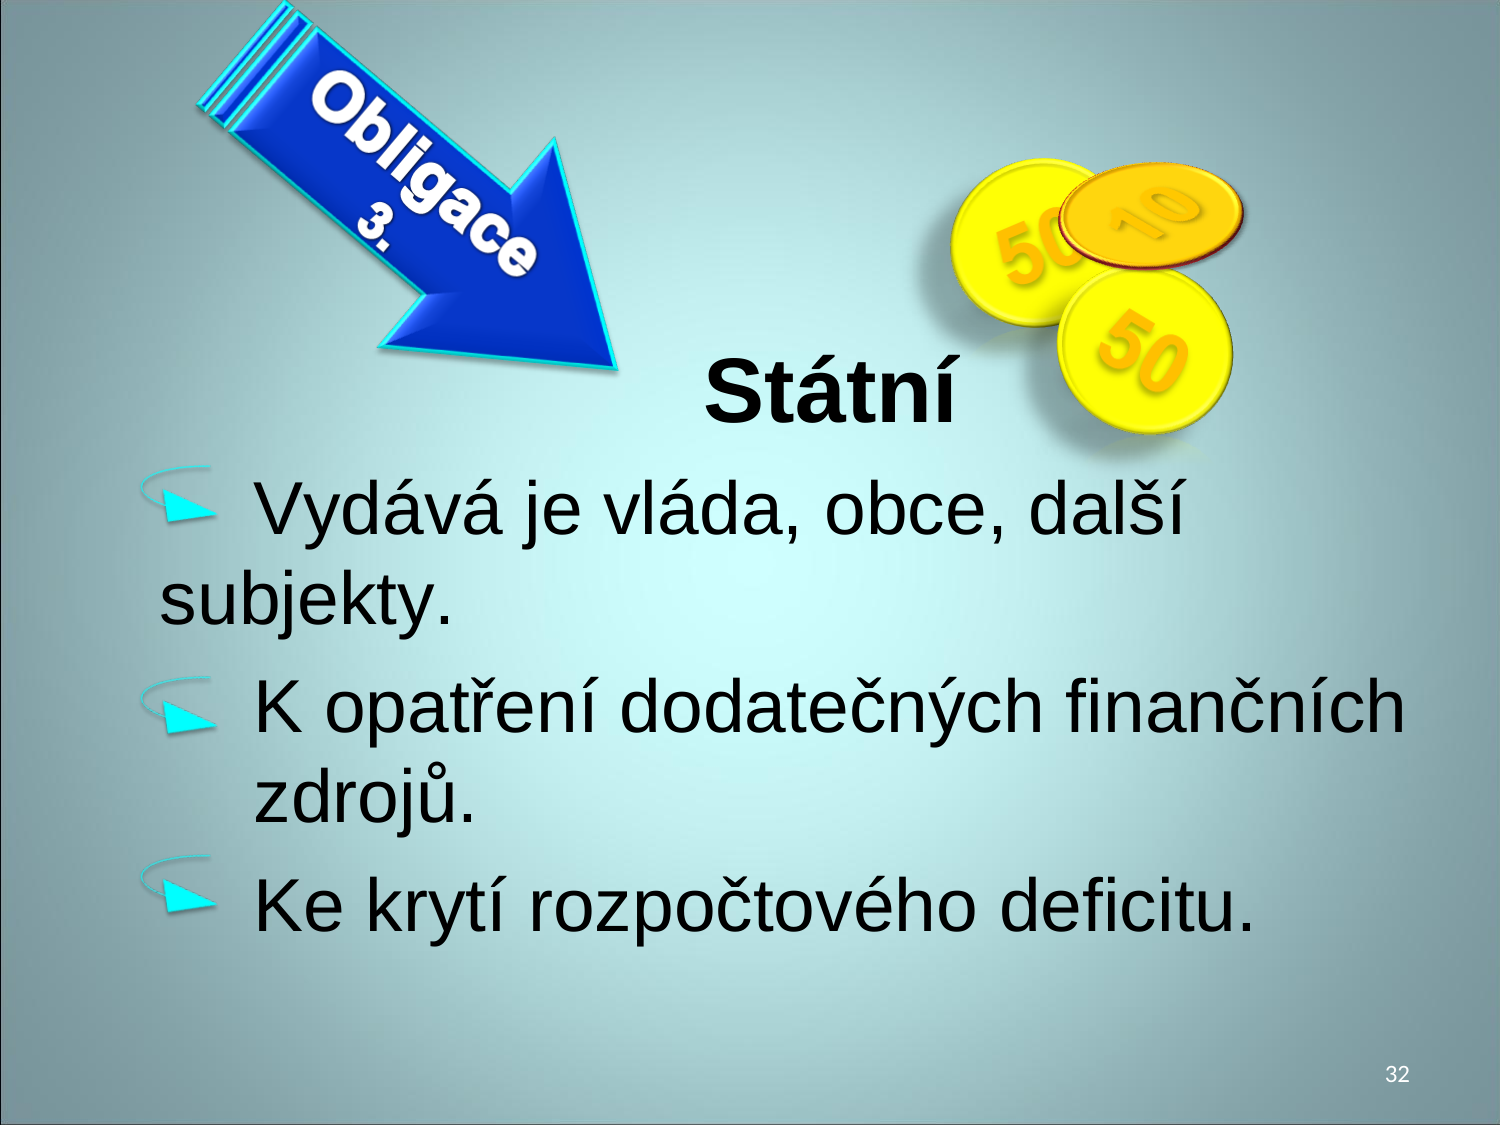

# Státní
		Vydává je vláda, obce, další 	subjekty.
		K opatření dodatečných finančních 	zdrojů.
		Ke krytí rozpočtového deficitu.